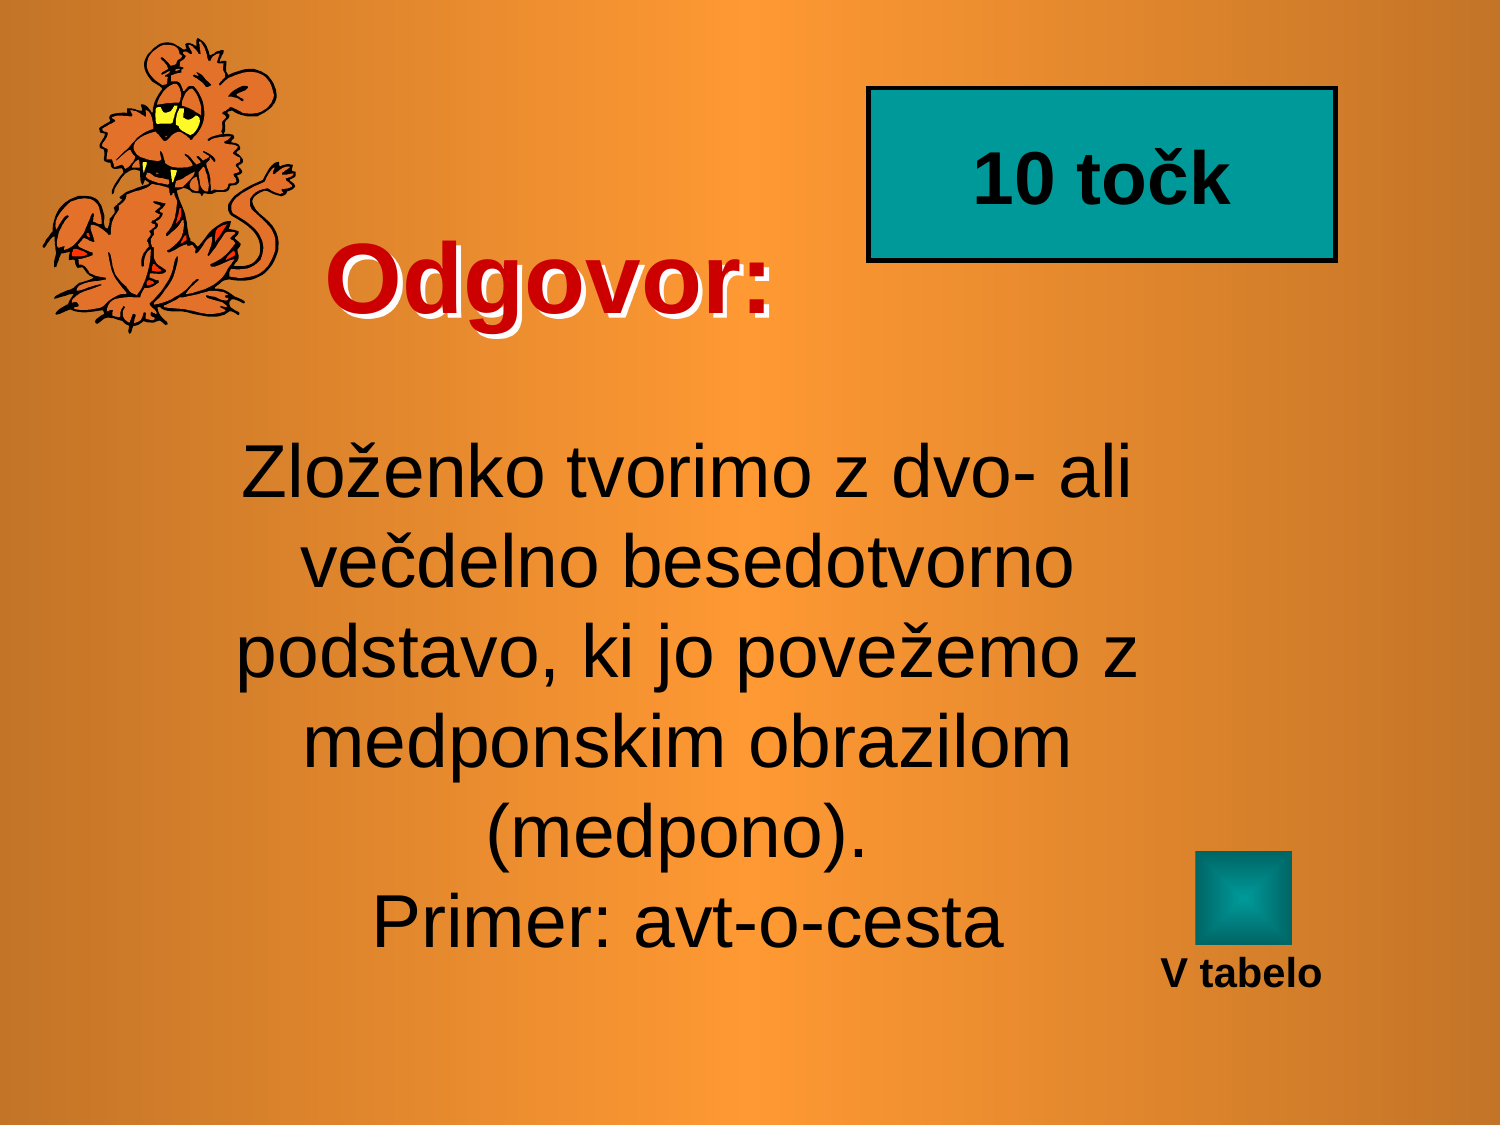

10 točk
# Odgovor:
Zloženko tvorimo z dvo- ali večdelno besedotvorno podstavo, ki jo povežemo z medponskim obrazilom (medpono).
Primer: avt-o-cesta
V tabelo